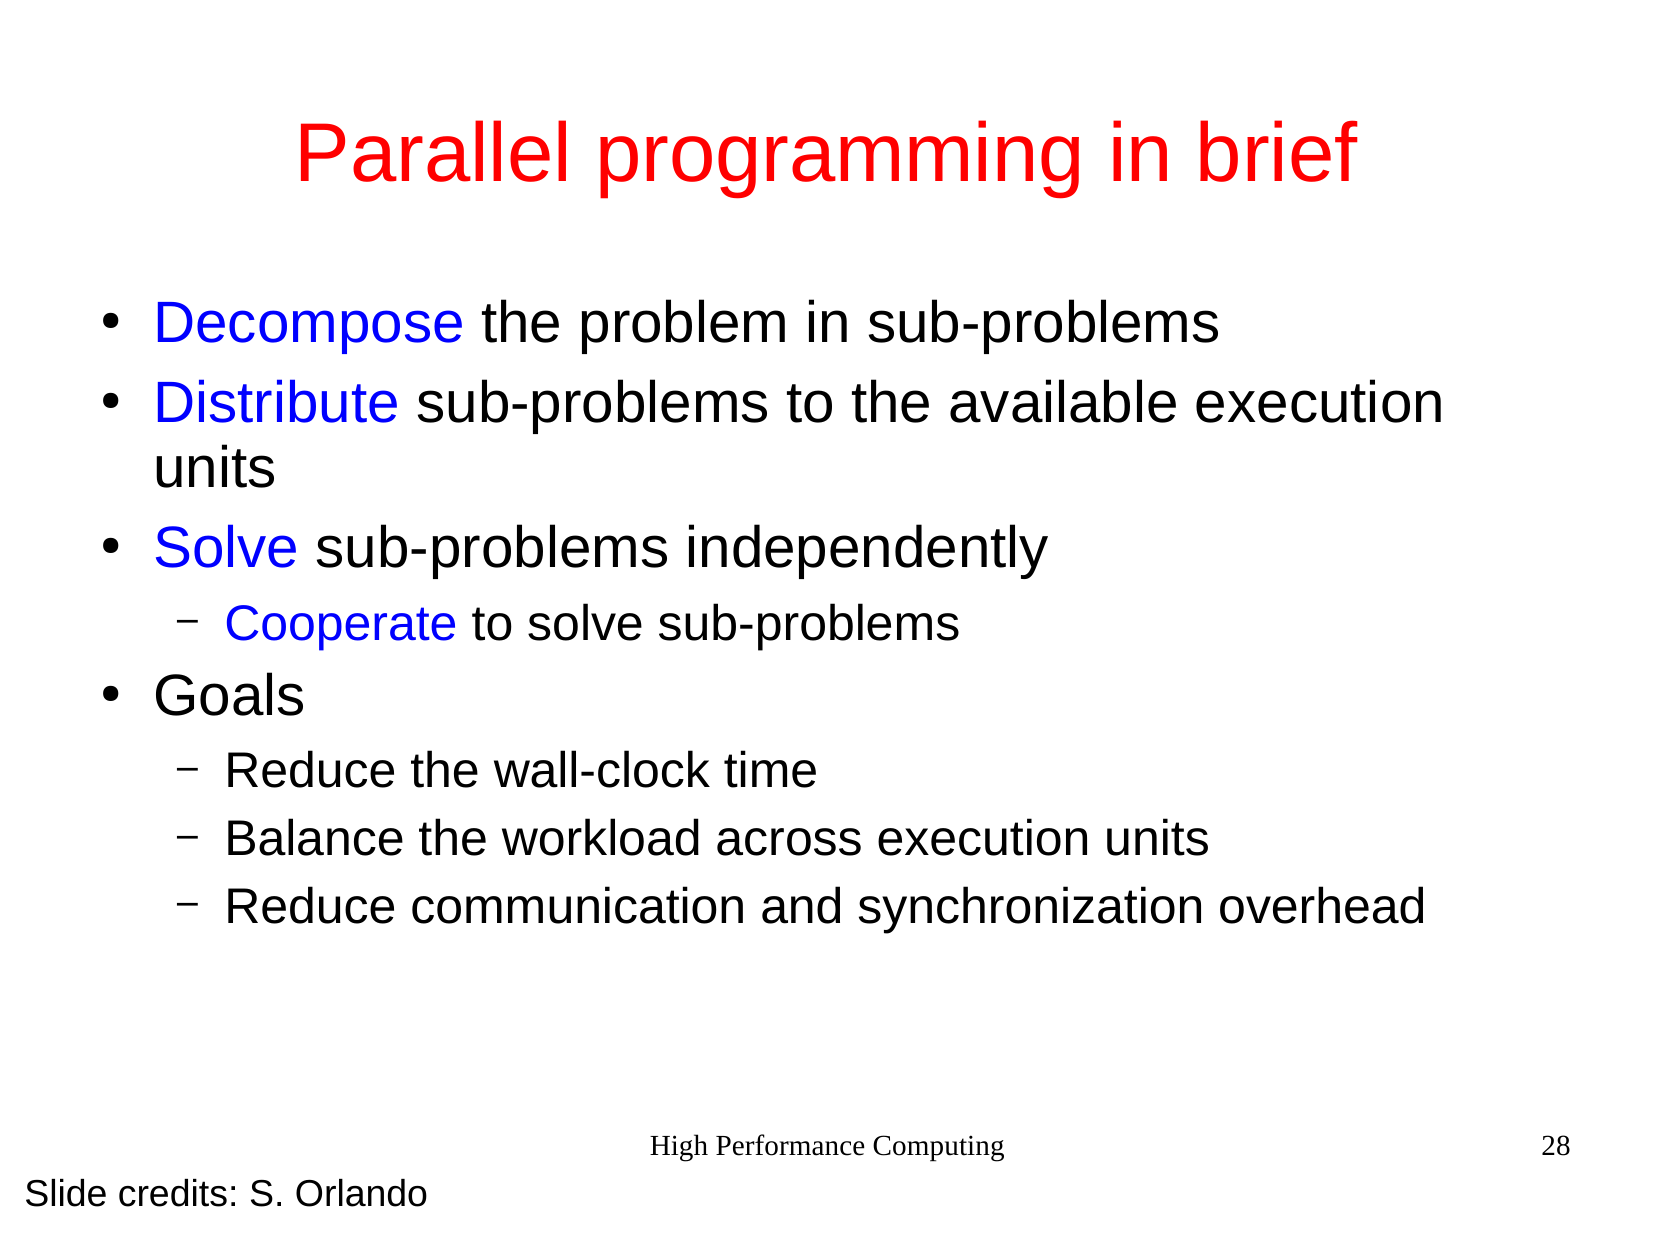

# Parallel programming in brief
Decompose the problem in sub-problems
Distribute sub-problems to the available execution units
Solve sub-problems independently
Cooperate to solve sub-problems
Goals
Reduce the wall-clock time
Balance the workload across execution units
Reduce communication and synchronization overhead
High Performance Computing
28
Slide credits: S. Orlando